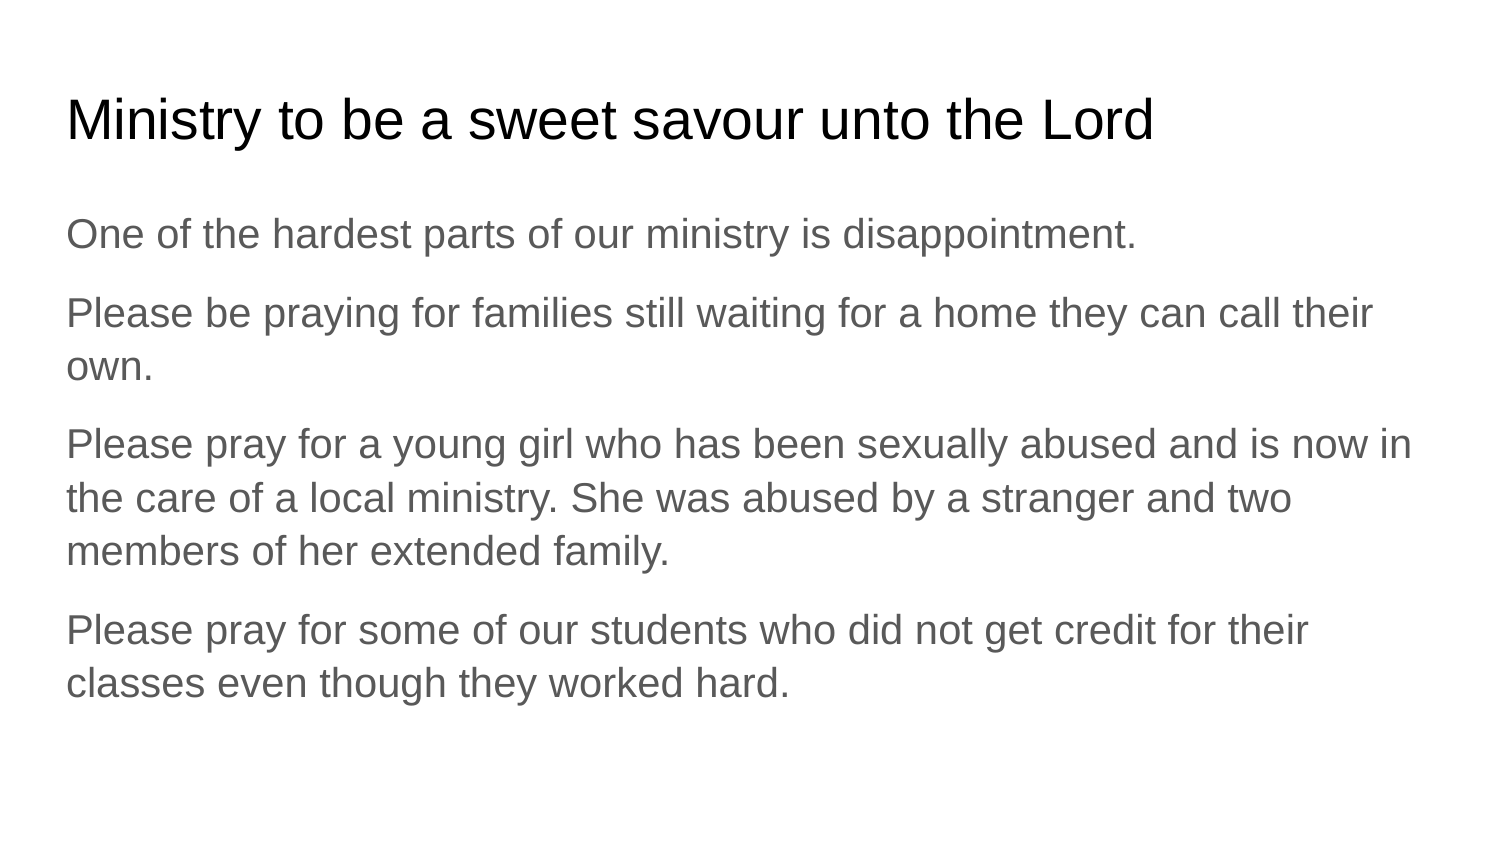

# Ministry to be a sweet savour unto the Lord
One of the hardest parts of our ministry is disappointment.
Please be praying for families still waiting for a home they can call their own.
Please pray for a young girl who has been sexually abused and is now in the care of a local ministry. She was abused by a stranger and two members of her extended family.
Please pray for some of our students who did not get credit for their classes even though they worked hard.